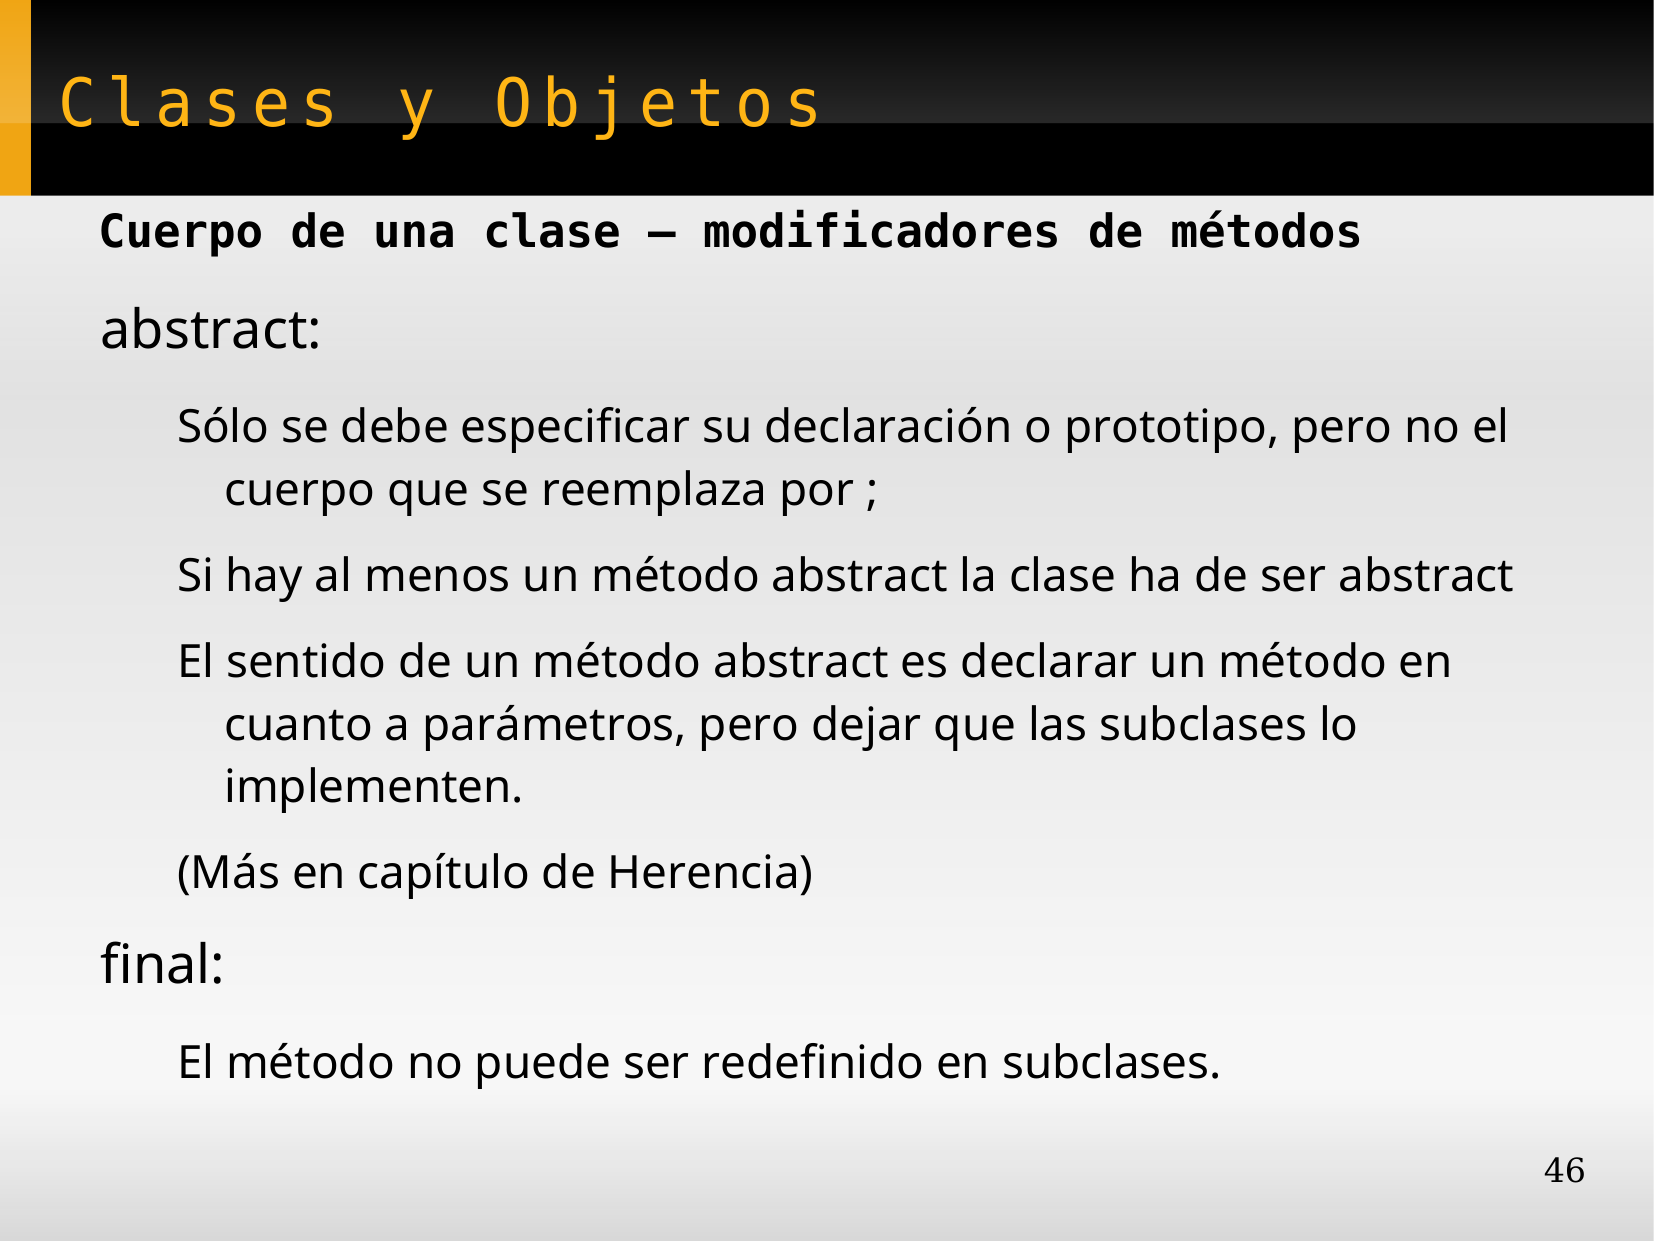

# Clases y Objetos
Cuerpo de una clase – modificadores de métodos
abstract:
Sólo se debe especificar su declaración o prototipo, pero no el cuerpo que se reemplaza por ;
Si hay al menos un método abstract la clase ha de ser abstract
El sentido de un método abstract es declarar un método en cuanto a parámetros, pero dejar que las subclases lo implementen.
(Más en capítulo de Herencia)
final:
El método no puede ser redefinido en subclases.
46